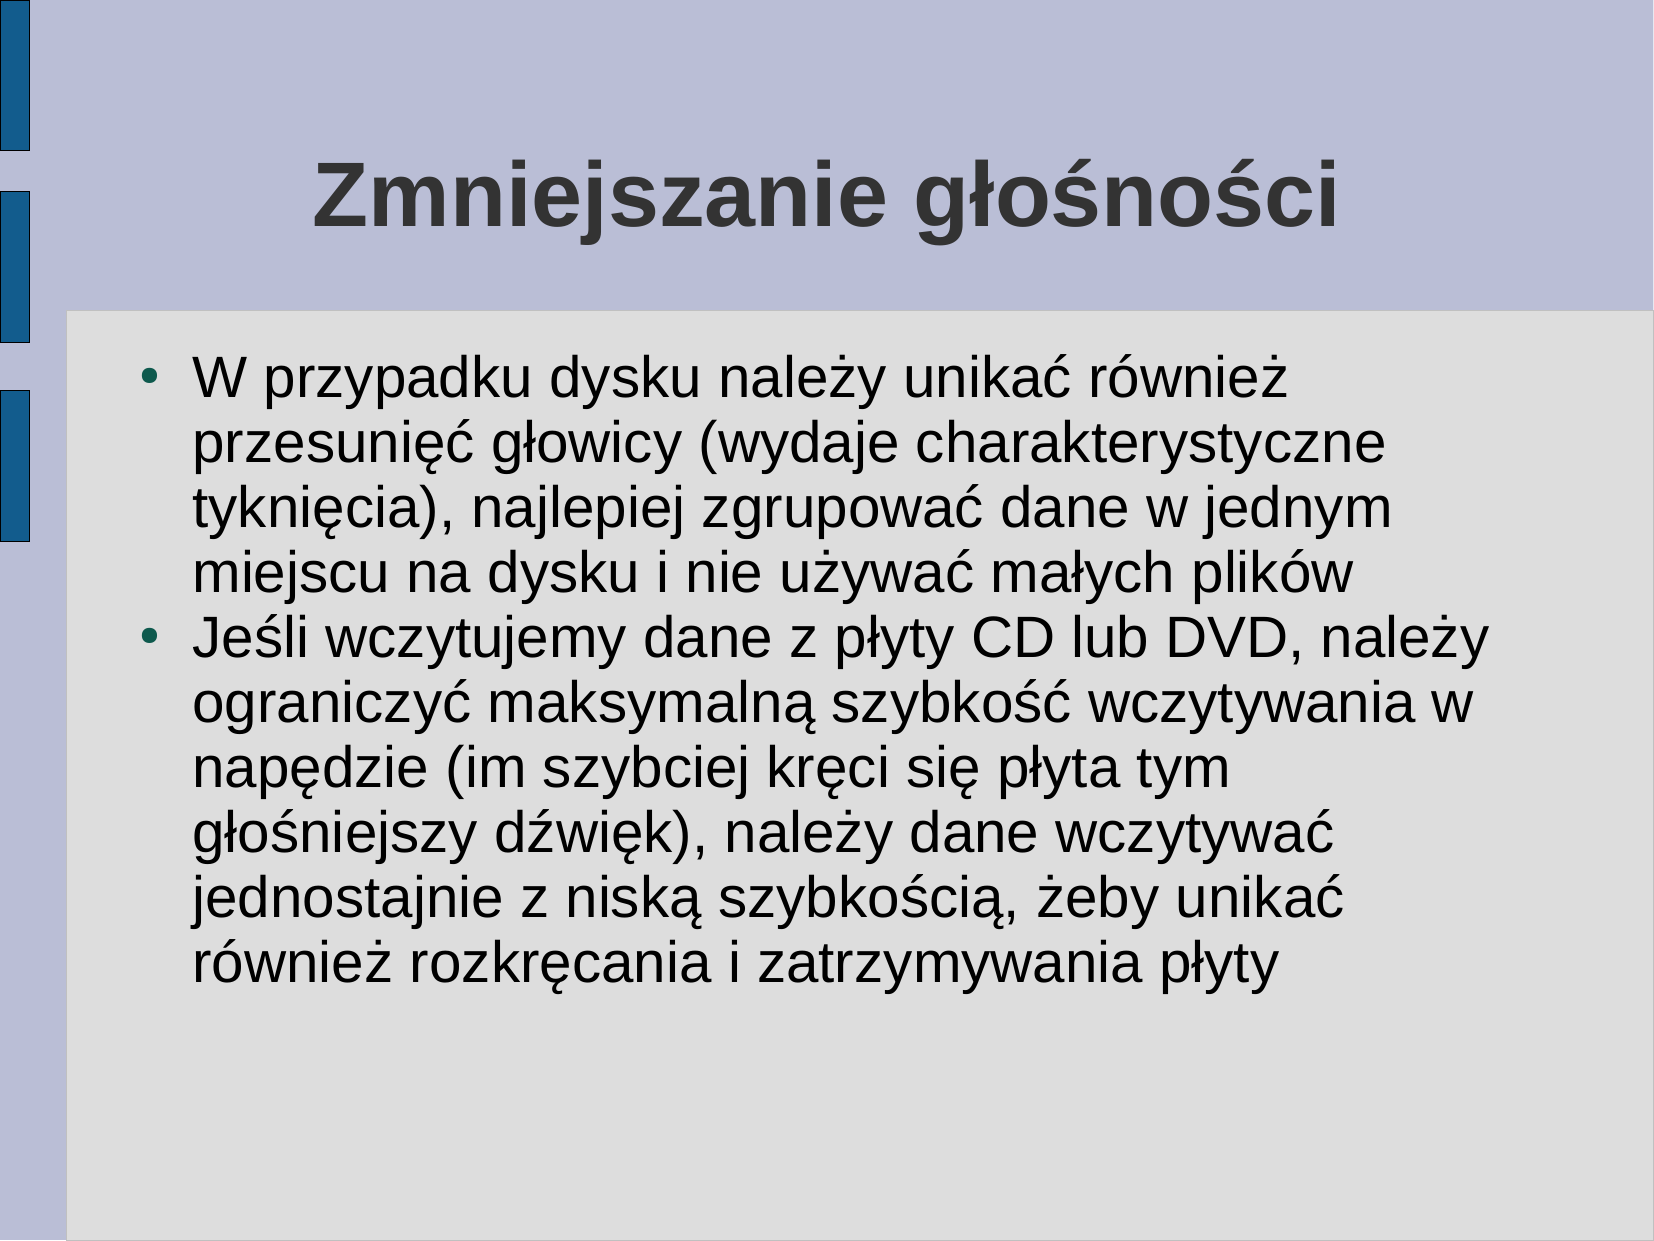

# Zmniejszanie głośności
W przypadku dysku należy unikać również przesunięć głowicy (wydaje charakterystyczne tyknięcia), najlepiej zgrupować dane w jednym miejscu na dysku i nie używać małych plików
Jeśli wczytujemy dane z płyty CD lub DVD, należy ograniczyć maksymalną szybkość wczytywania w napędzie (im szybciej kręci się płyta tym głośniejszy dźwięk), należy dane wczytywać jednostajnie z niską szybkością, żeby unikać również rozkręcania i zatrzymywania płyty